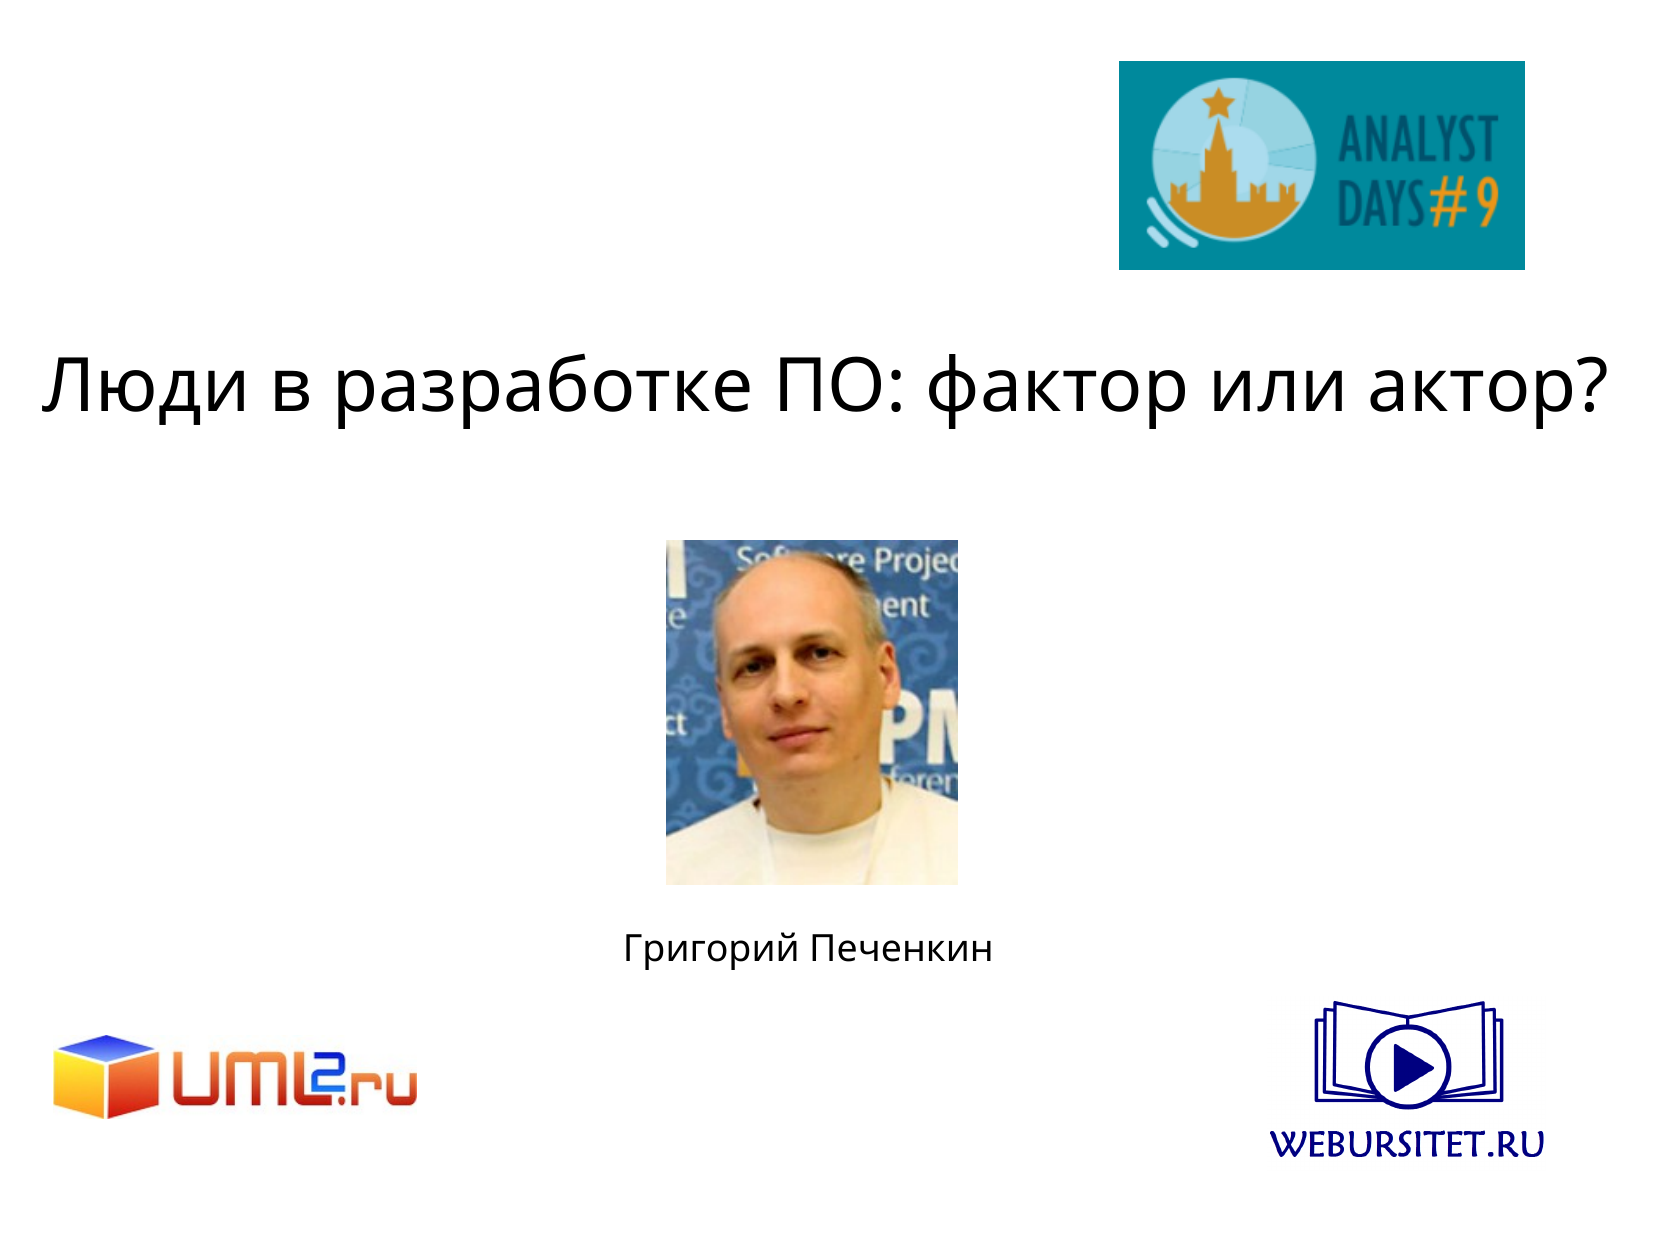

Люди в разработке ПО: фактор или актор?
Григорий Печенкин